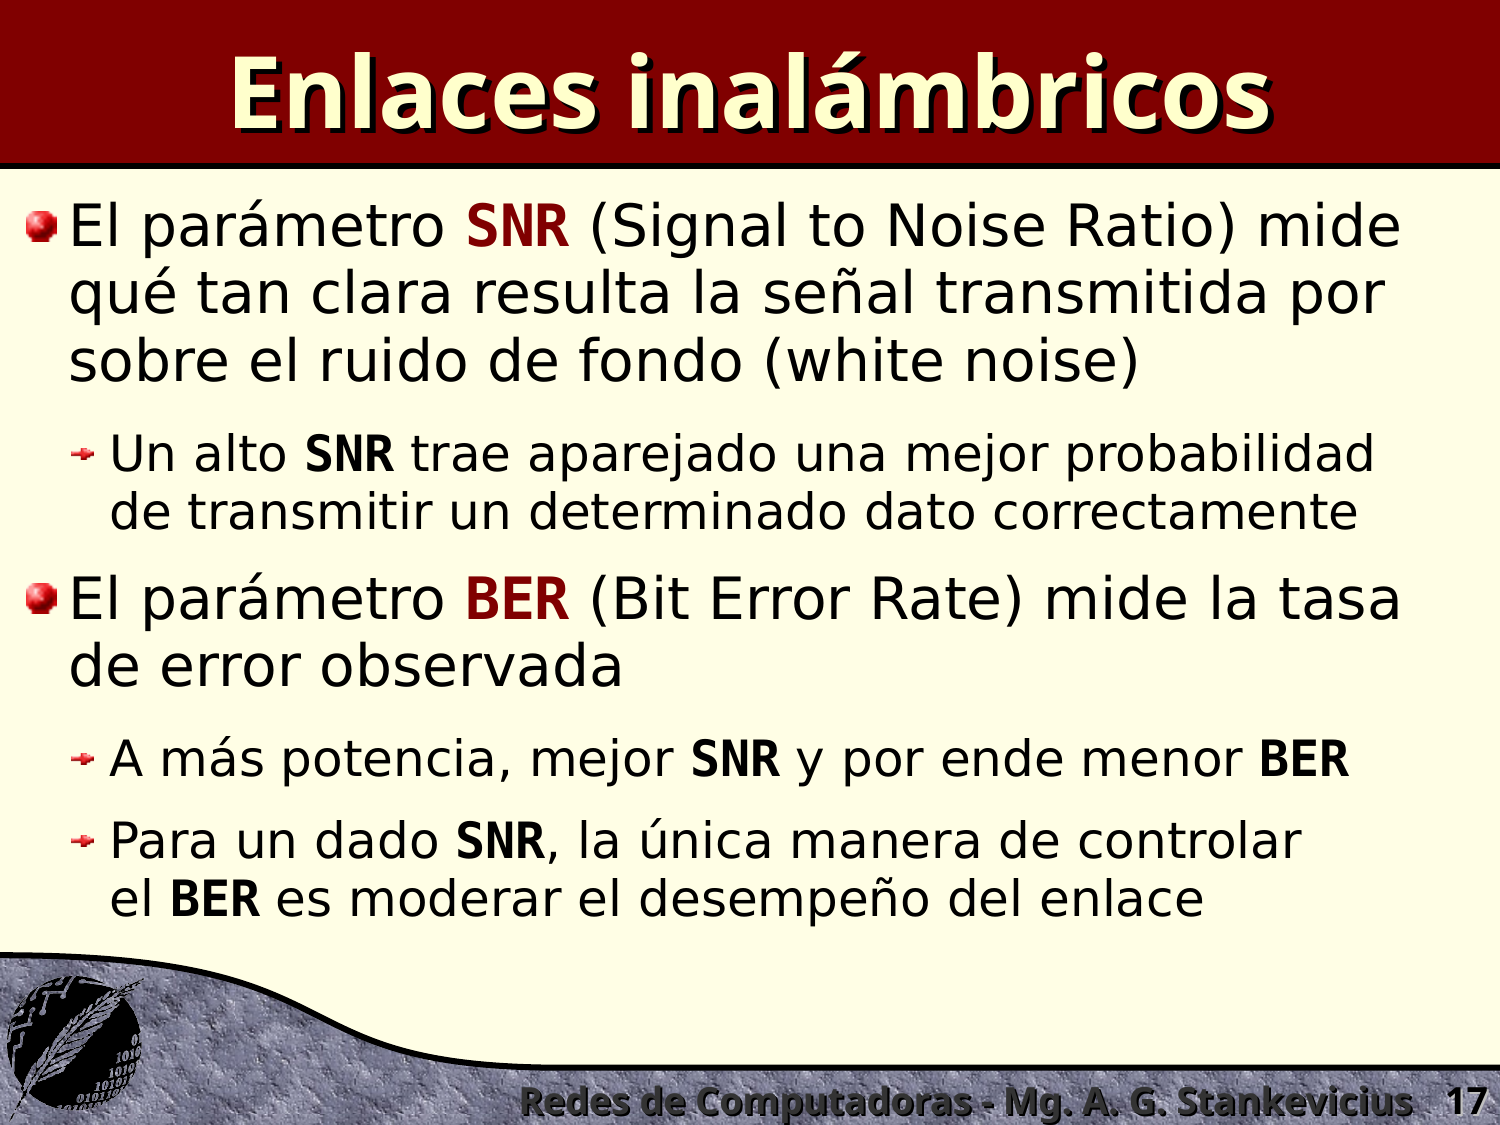

# Enlaces inalámbricos
El parámetro SNR (Signal to Noise Ratio) mide qué tan clara resulta la señal transmitida por sobre el ruido de fondo (white noise)
Un alto SNR trae aparejado una mejor probabilidad
de transmitir un determinado dato correctamente
El parámetro BER (Bit Error Rate) mide la tasa de error observada
A más potencia, mejor SNR y por ende menor BER
Para un dado SNR, la única manera de controlar
el BER es moderar el desempeño del enlace
17